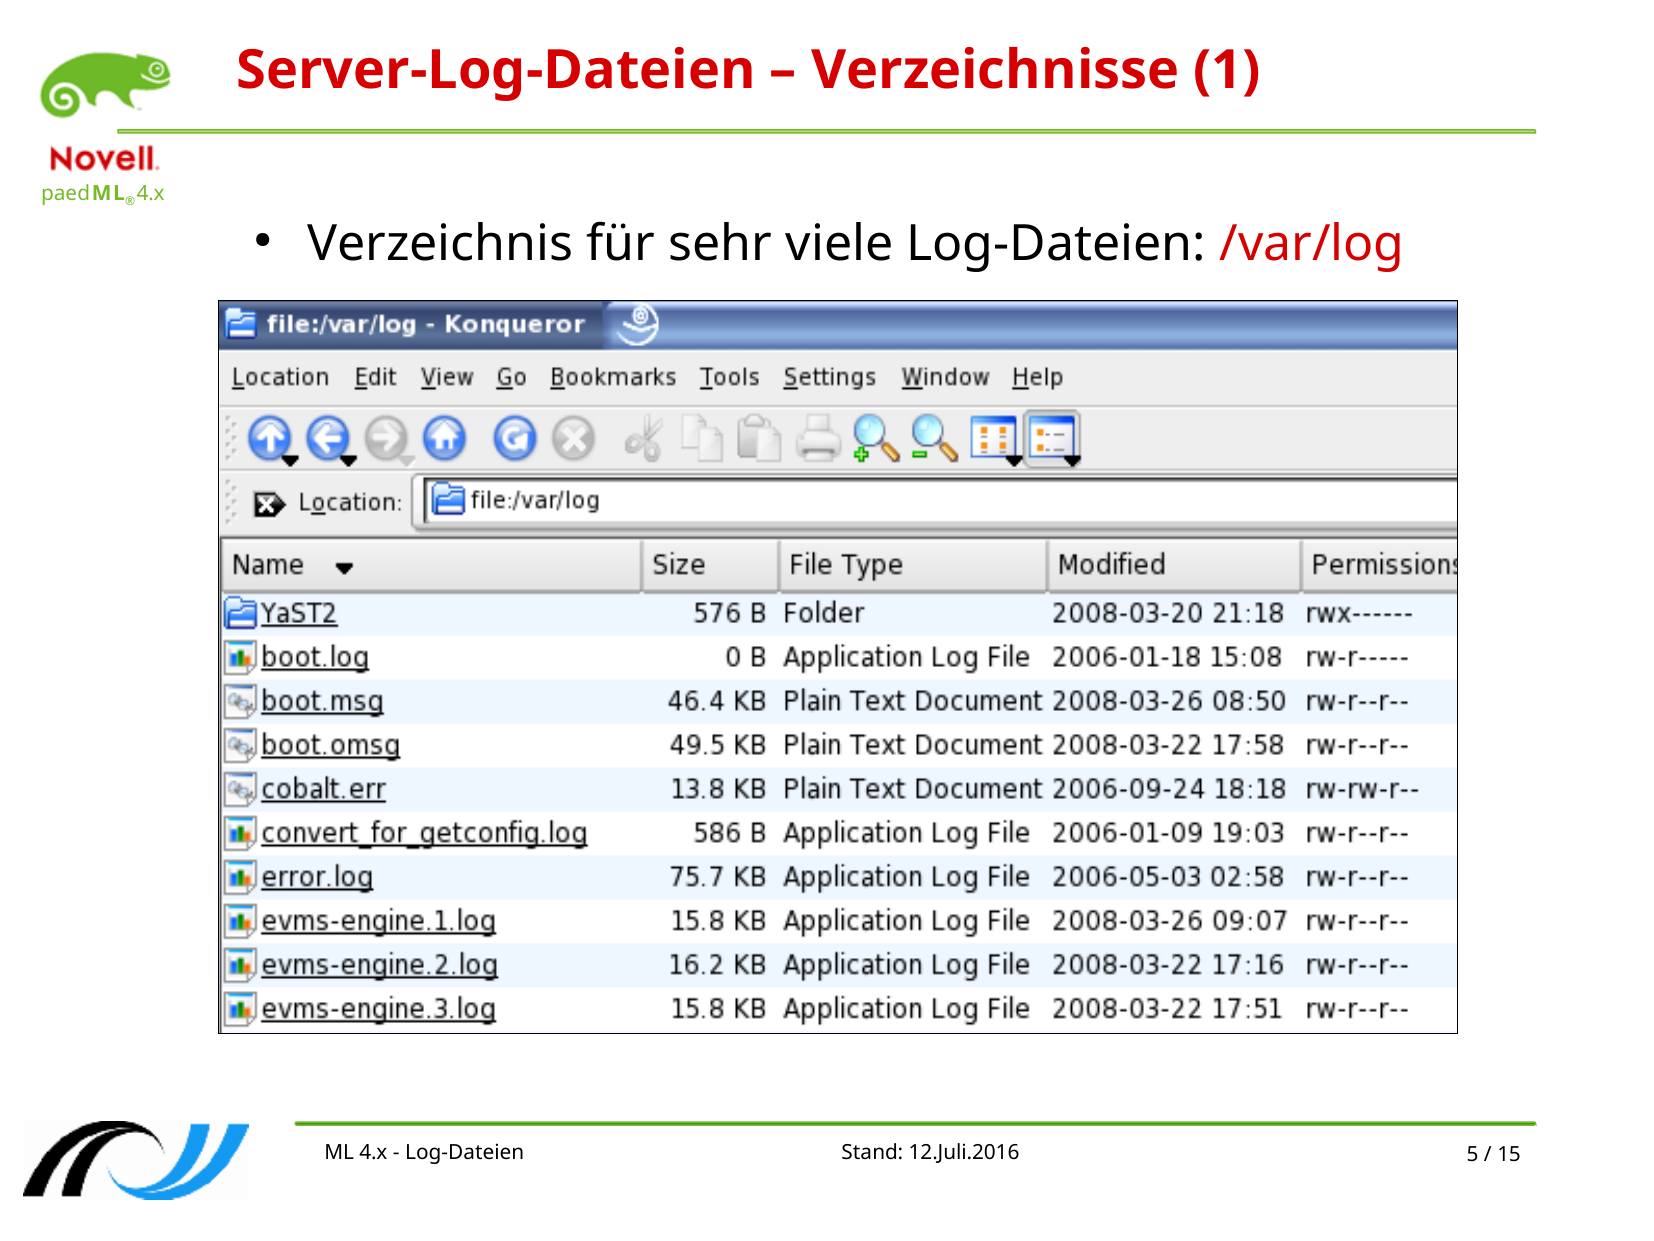

# Server-Log-Dateien – Verzeichnisse (1)
Verzeichnis für sehr viele Log-Dateien: /var/log
ML 4.x - Log-Dateien
12.Juli.2016
5